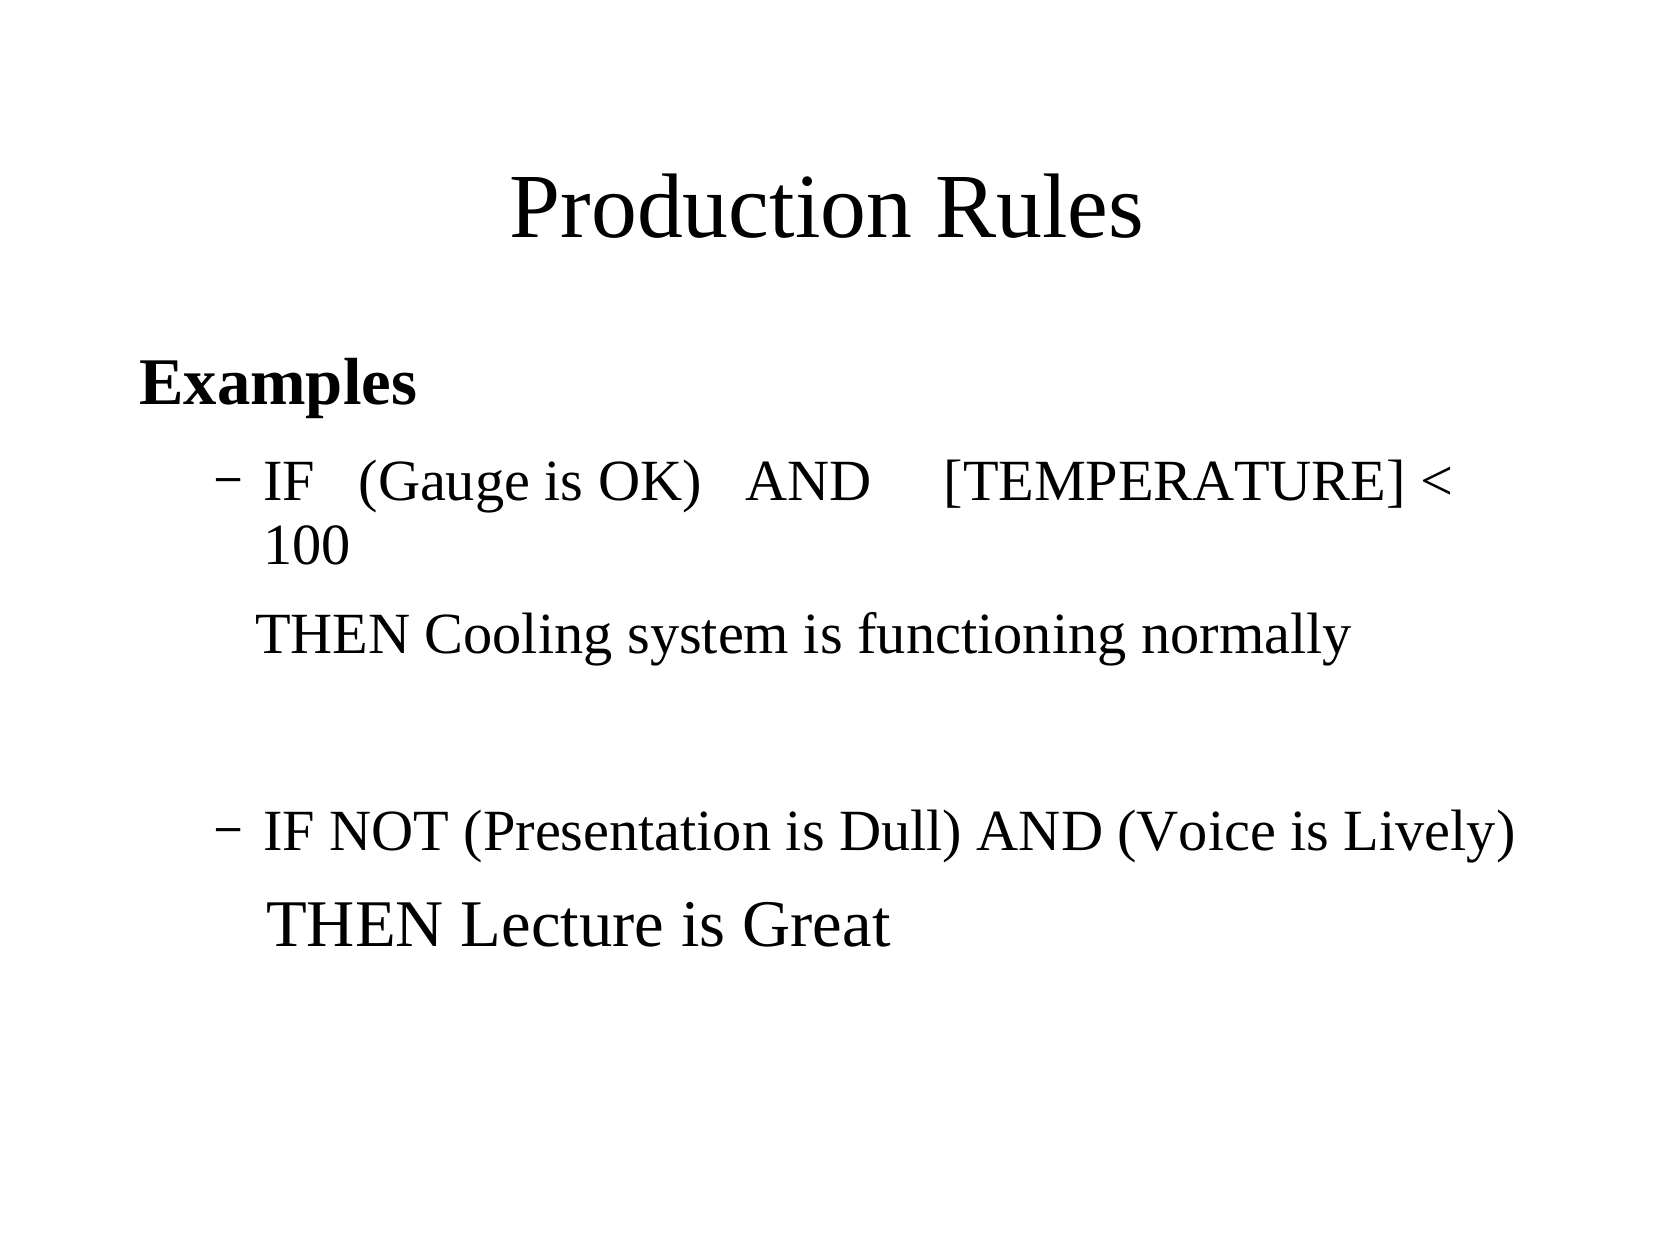

# Production Rules
Examples
IF (Gauge is OK) AND [TEMPERATURE] < 100
 THEN Cooling system is functioning normally
IF NOT (Presentation is Dull) AND (Voice is Lively)
 	THEN Lecture is Great